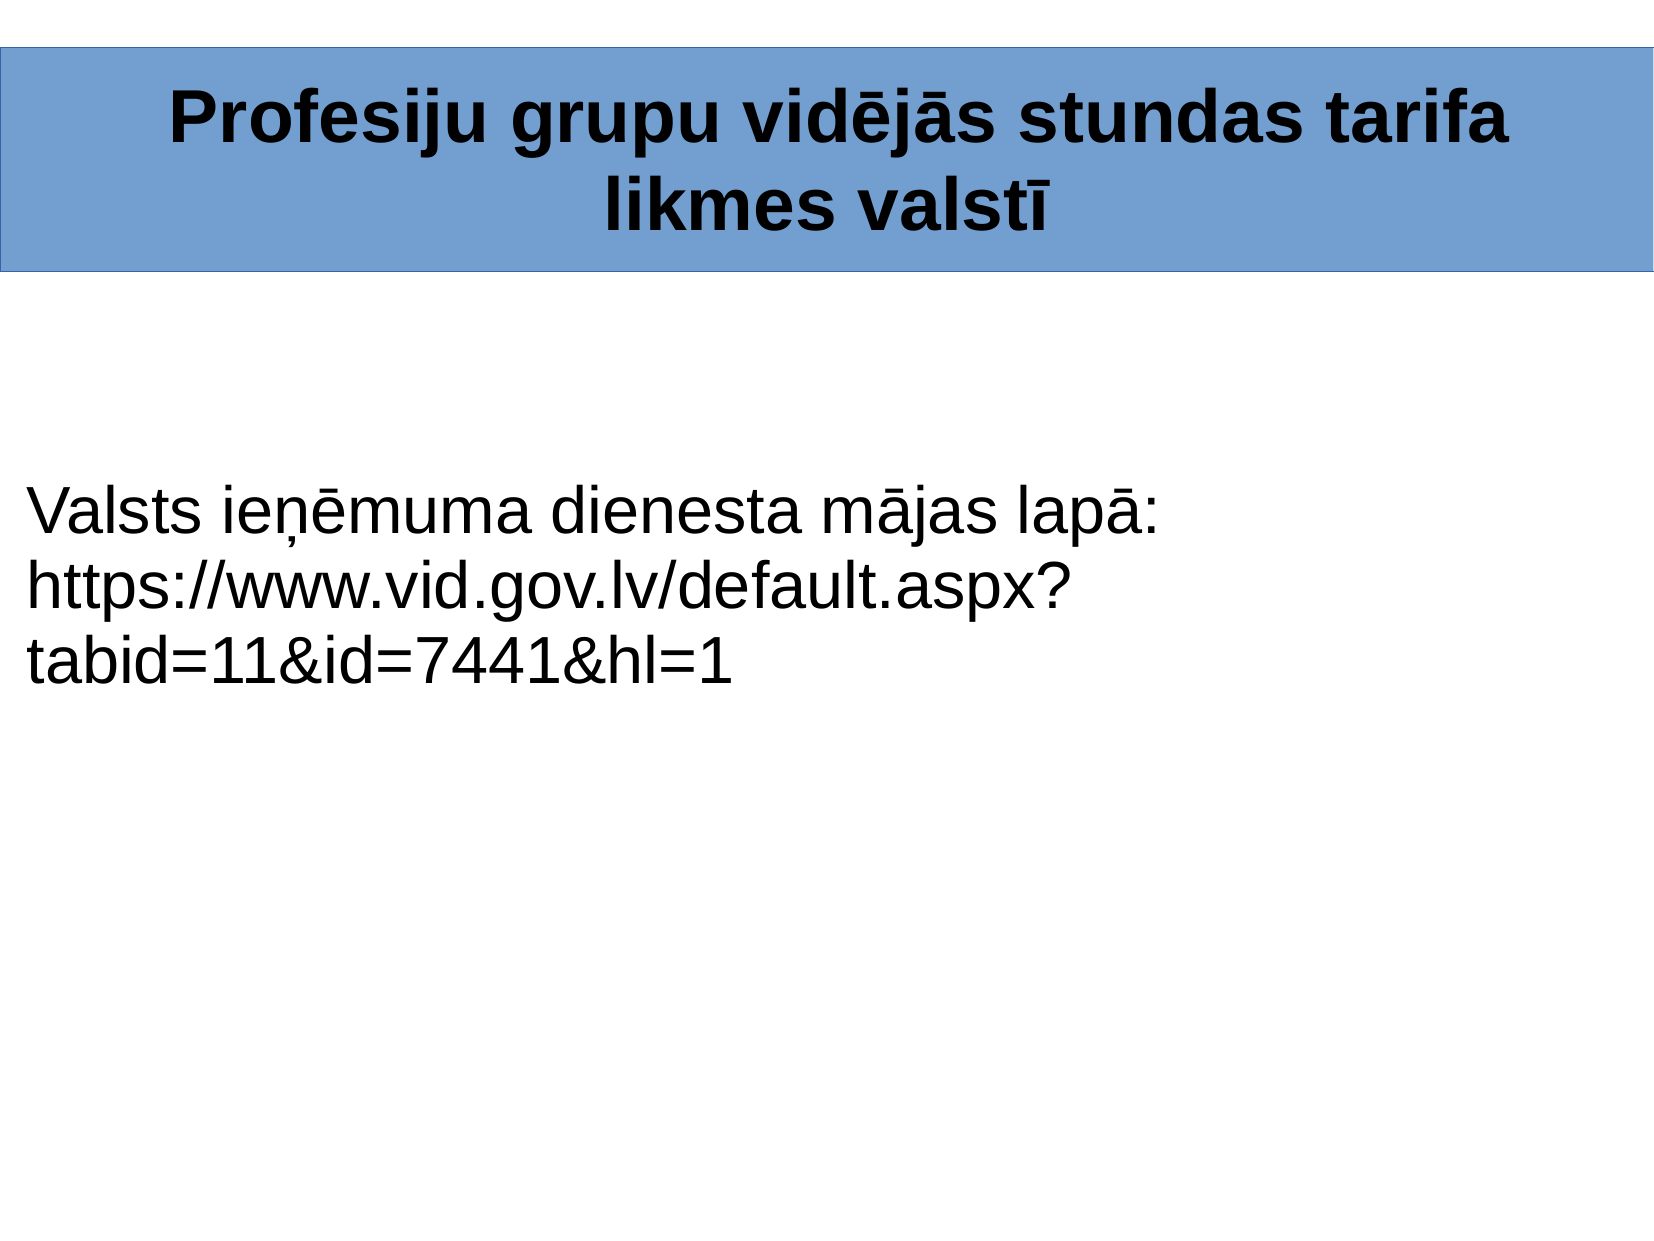

# Profesiju grupu vidējās stundas tarifa likmes valstī
Valsts ieņēmuma dienesta mājas lapā: https://www.vid.gov.lv/default.aspx?tabid=11&id=7441&hl=1